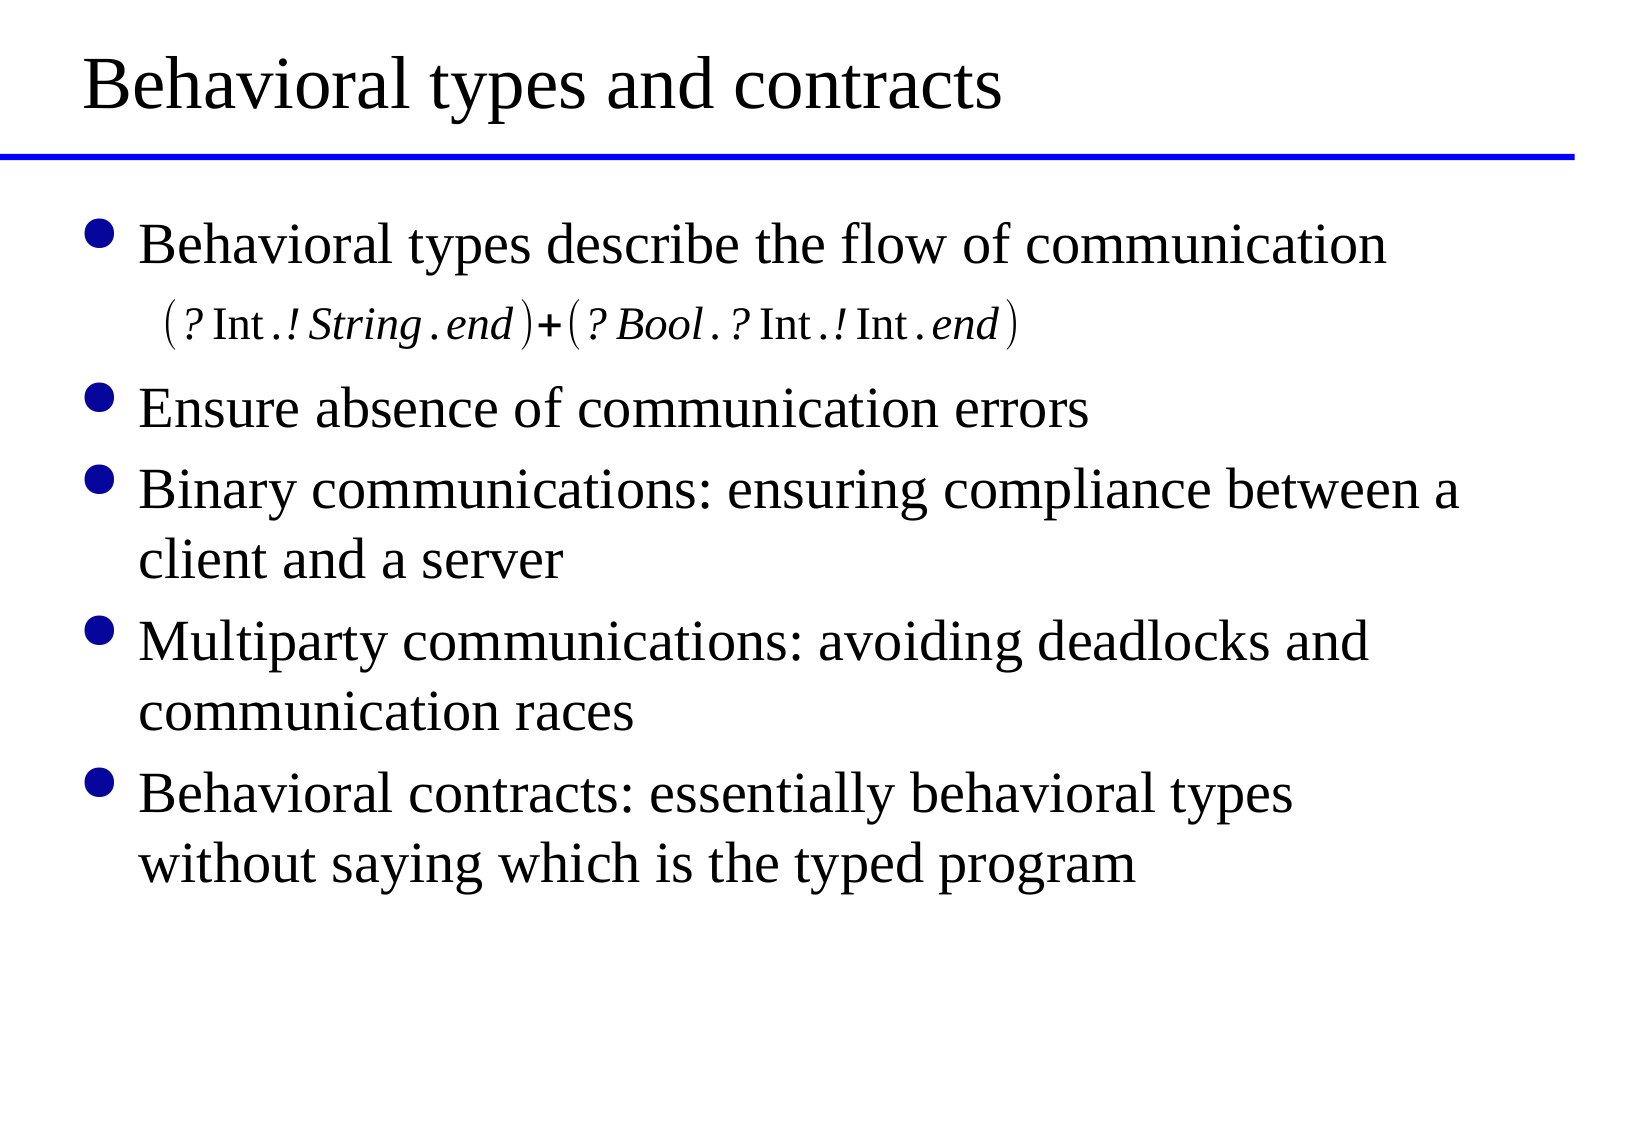

# Behavioral types and contracts
Behavioral types describe the flow of communication
Ensure absence of communication errors
Binary communications: ensuring compliance between a client and a server
Multiparty communications: avoiding deadlocks and communication races
Behavioral contracts: essentially behavioral types without saying which is the typed program